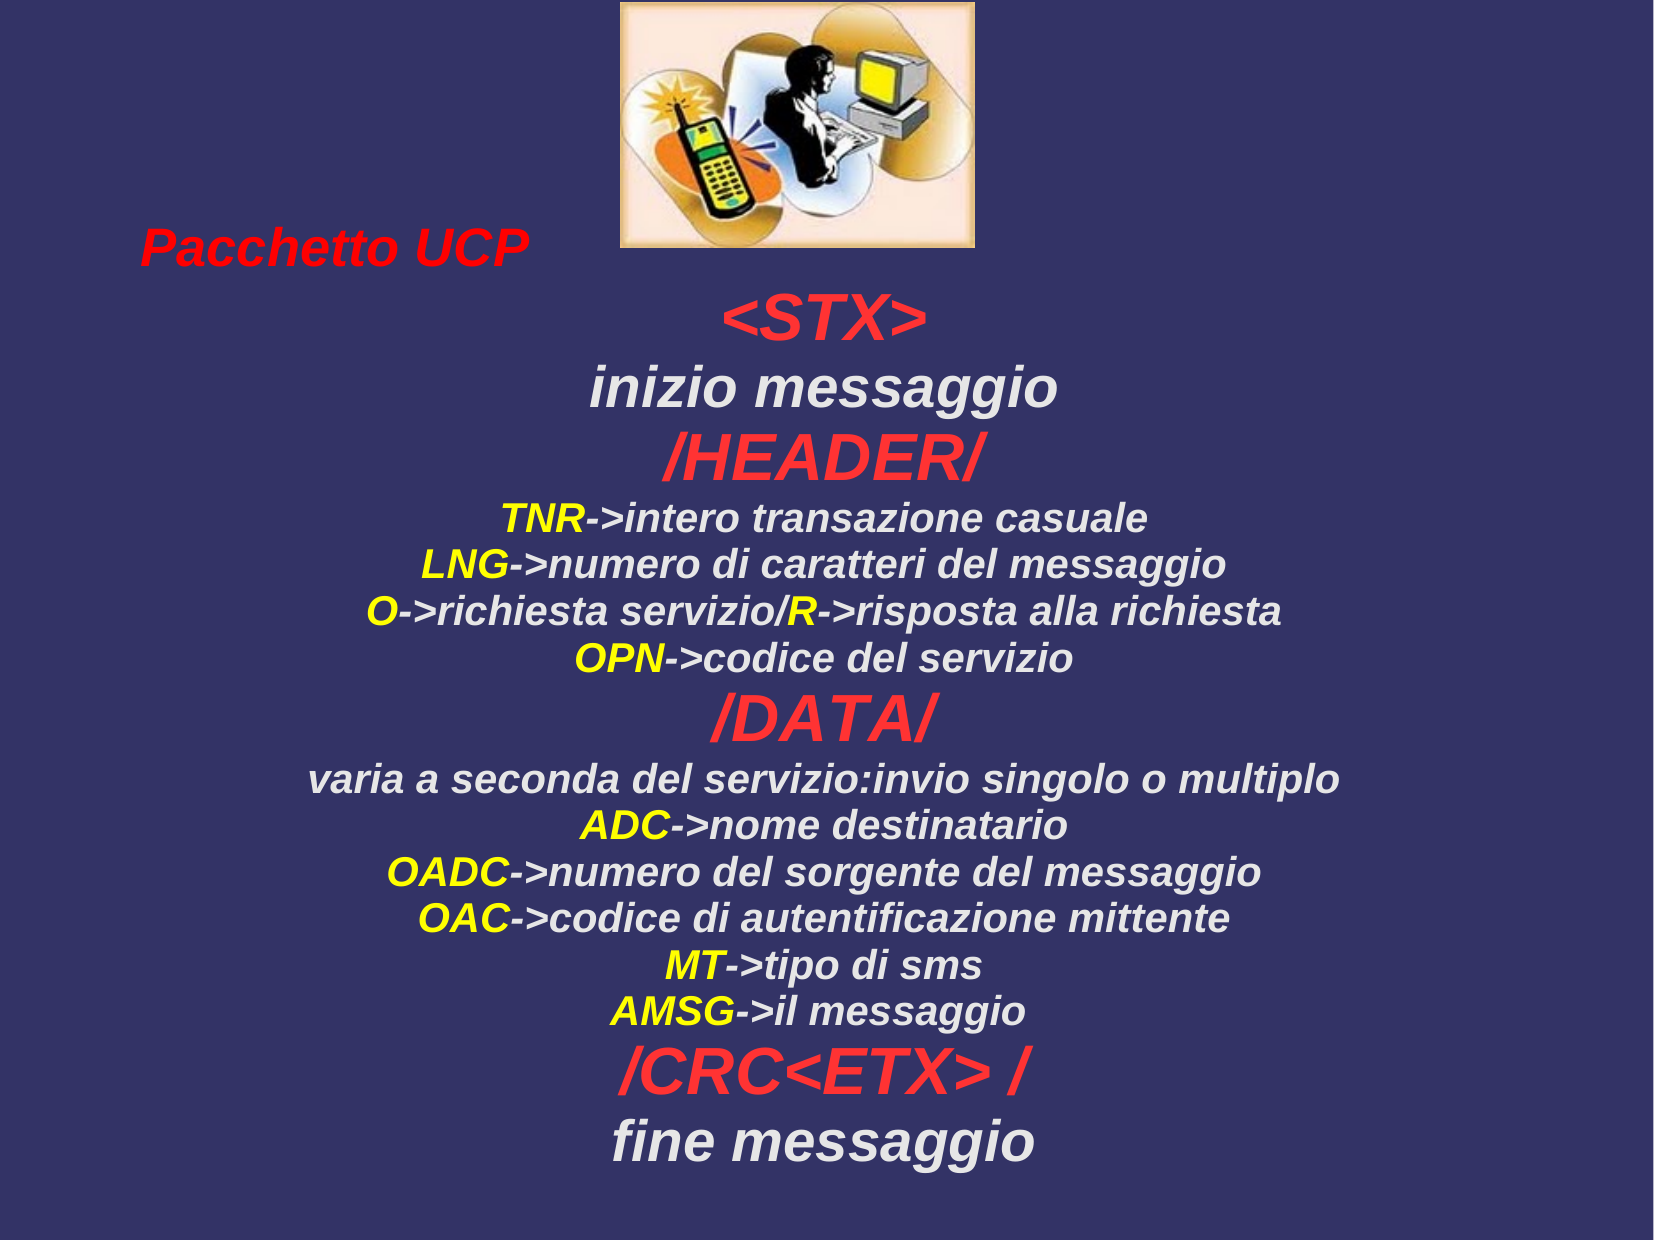

# Pacchetto UCP <STX> inizio messaggio /HEADER/ TNR->intero transazione casuale LNG->numero di caratteri del messaggio O->richiesta servizio/R->risposta alla richiesta OPN->codice del servizio /DATA/ varia a seconda del servizio:invio singolo o multiplo ADC->nome destinatario OADC->numero del sorgente del messaggio OAC->codice di autentificazione mittente MT->tipo di sms AMSG->il messaggio /CRC<ETX> / fine messaggio